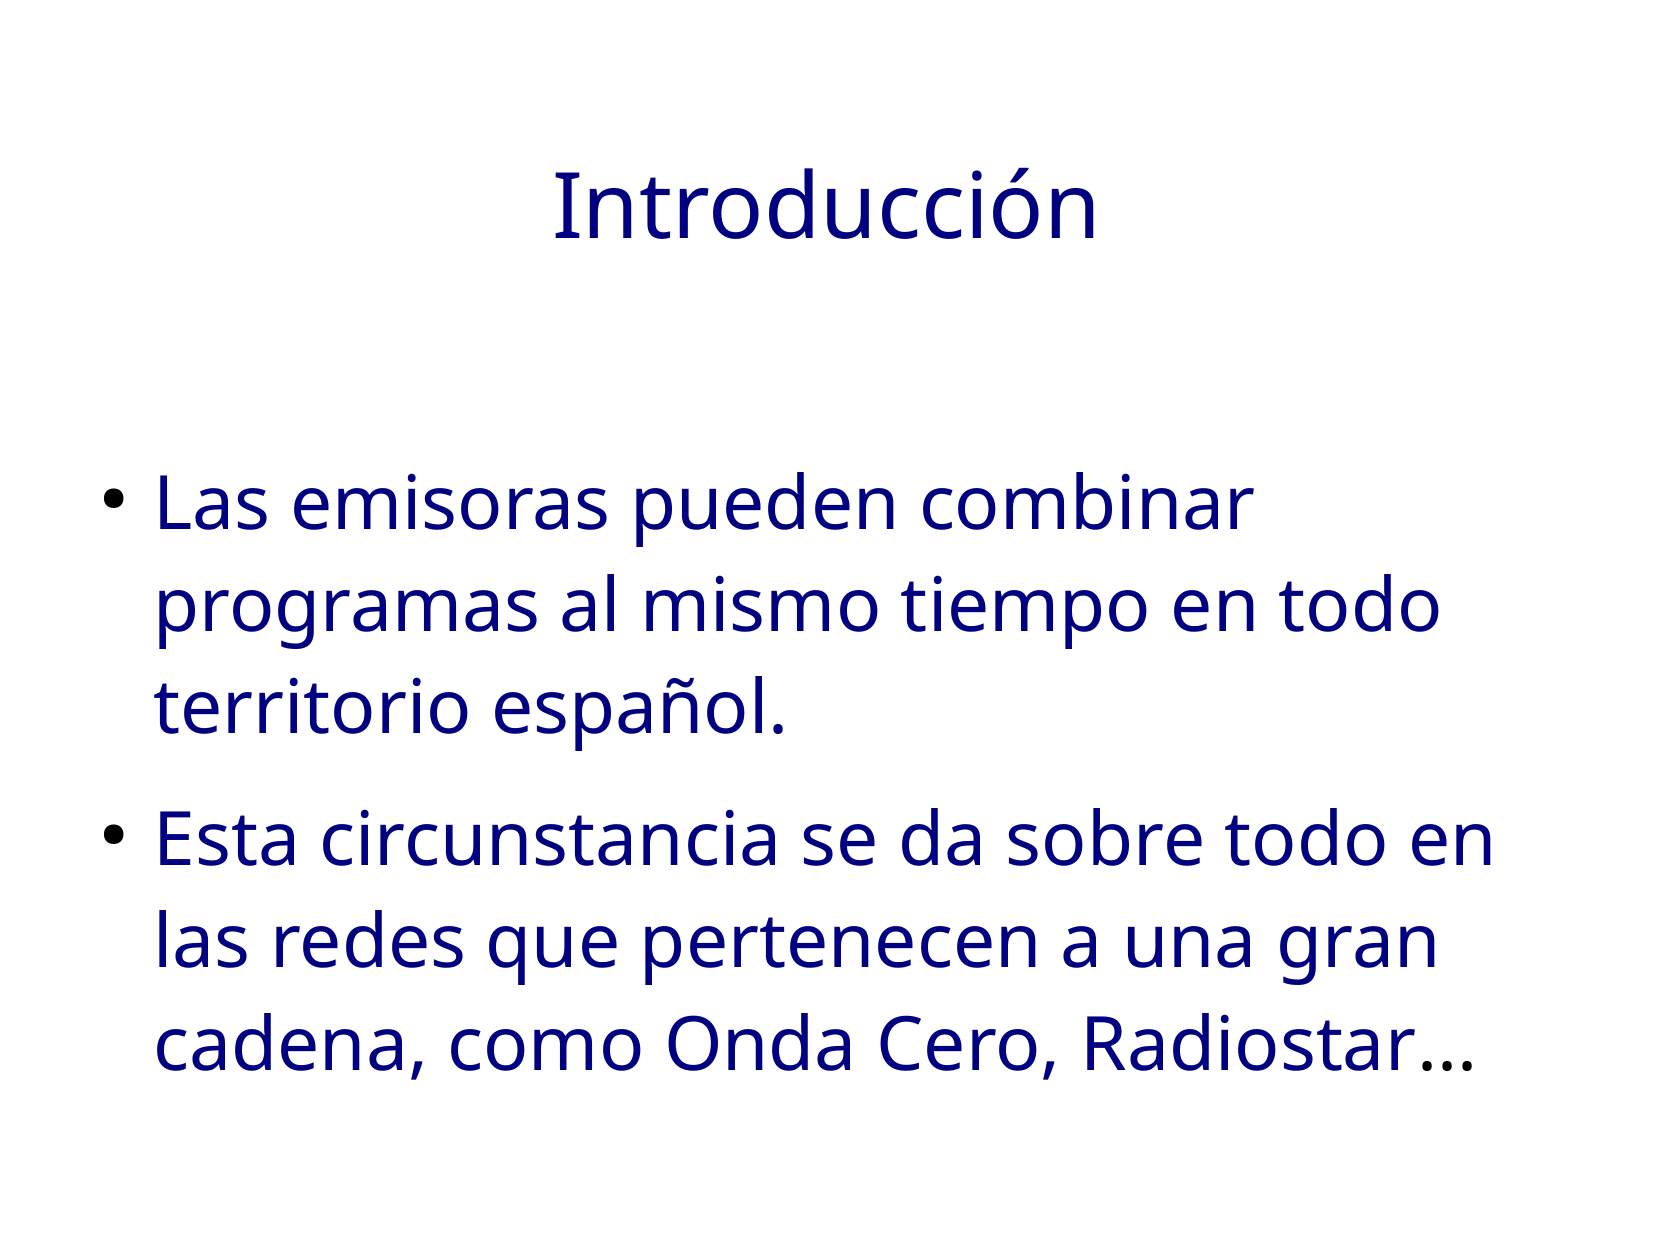

# Introducción
Las emisoras pueden combinar programas al mismo tiempo en todo territorio español.
Esta circunstancia se da sobre todo en las redes que pertenecen a una gran cadena, como Onda Cero, Radiostar...